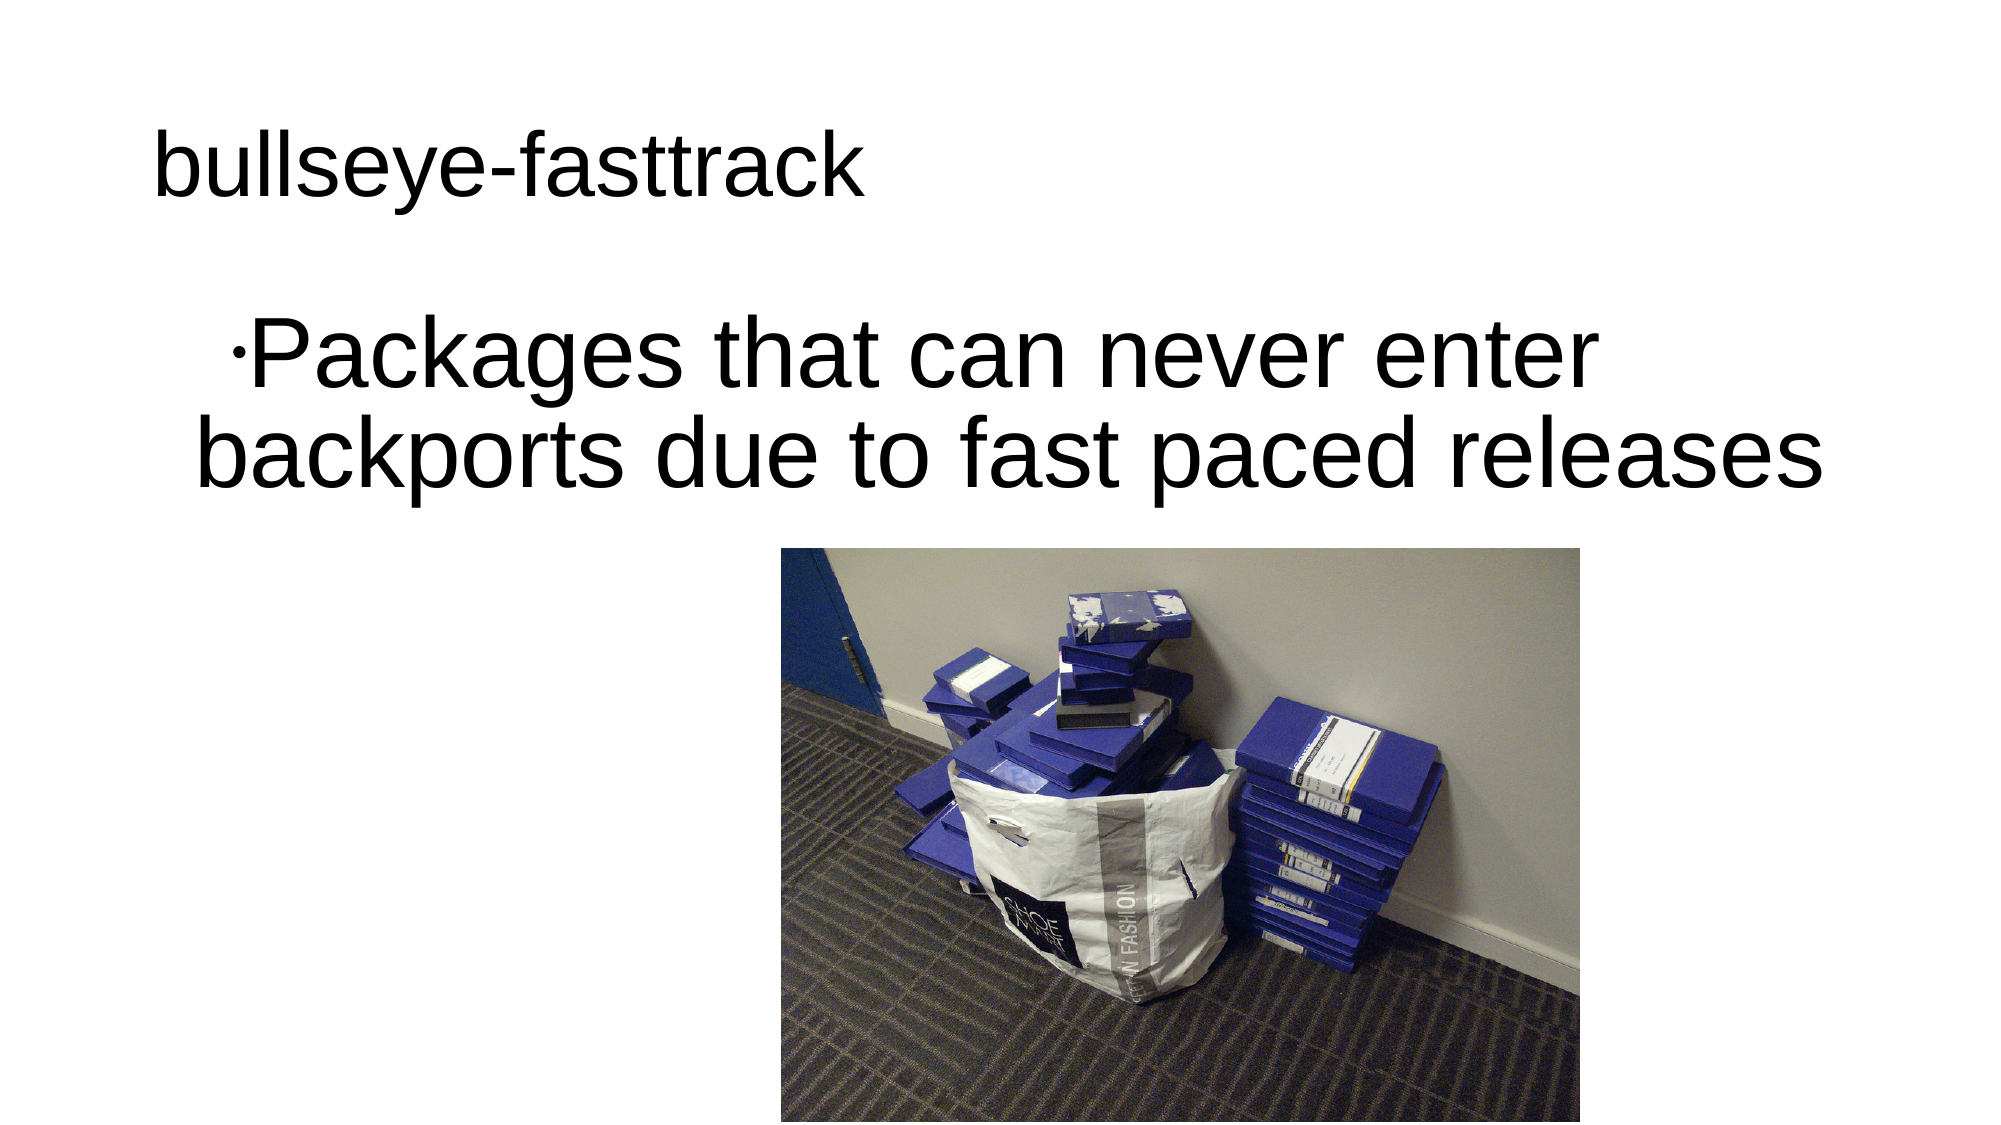

# bullseye-fasttrack
Packages that can never enter backports due to fast paced releases